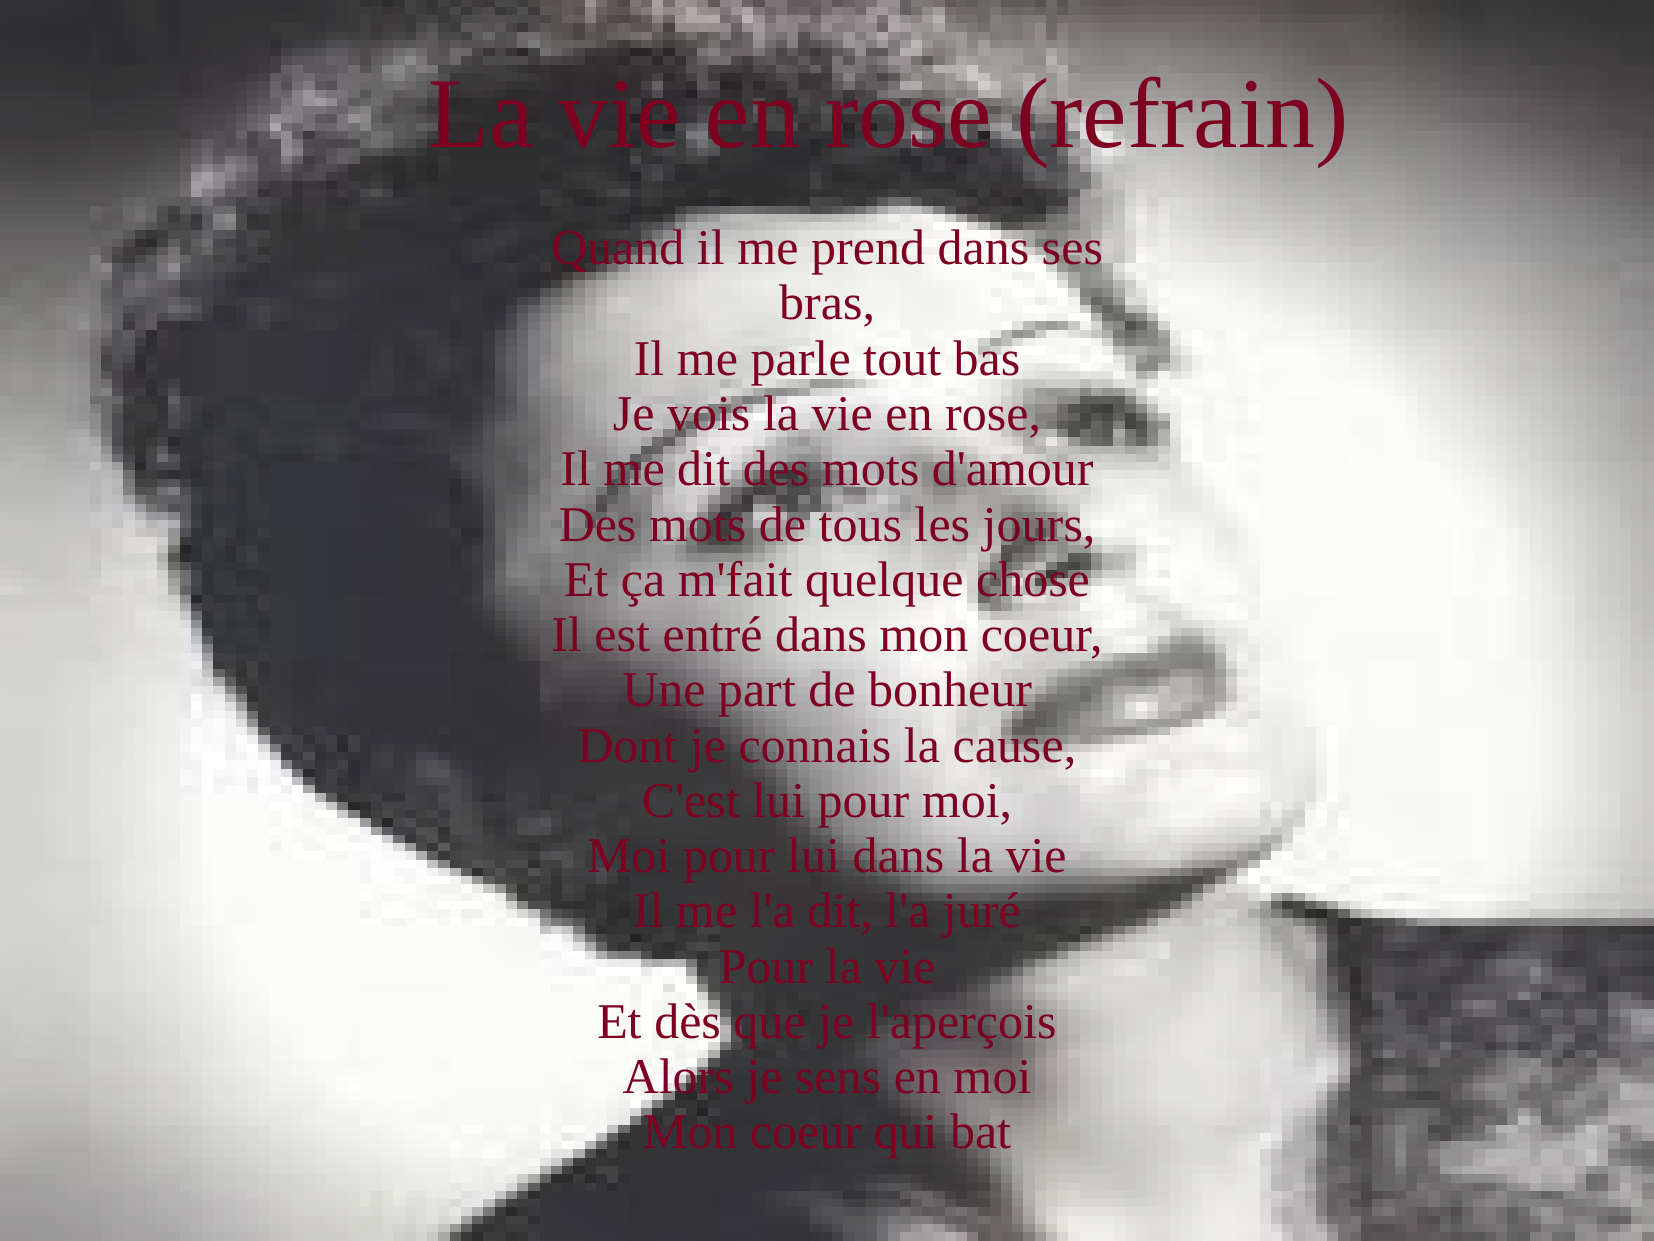

La vie en rose (refrain)
Quand il me prend dans ses bras,
Il me parle tout bas
Je vois la vie en rose,
Il me dit des mots d'amour
Des mots de tous les jours,
Et ça m'fait quelque chose
Il est entré dans mon coeur,
Une part de bonheur
Dont je connais la cause,
C'est lui pour moi,
Moi pour lui dans la vie
Il me l'a dit, l'a juré
Pour la vie
Et dès que je l'aperçois
Alors je sens en moi
Mon coeur qui bat